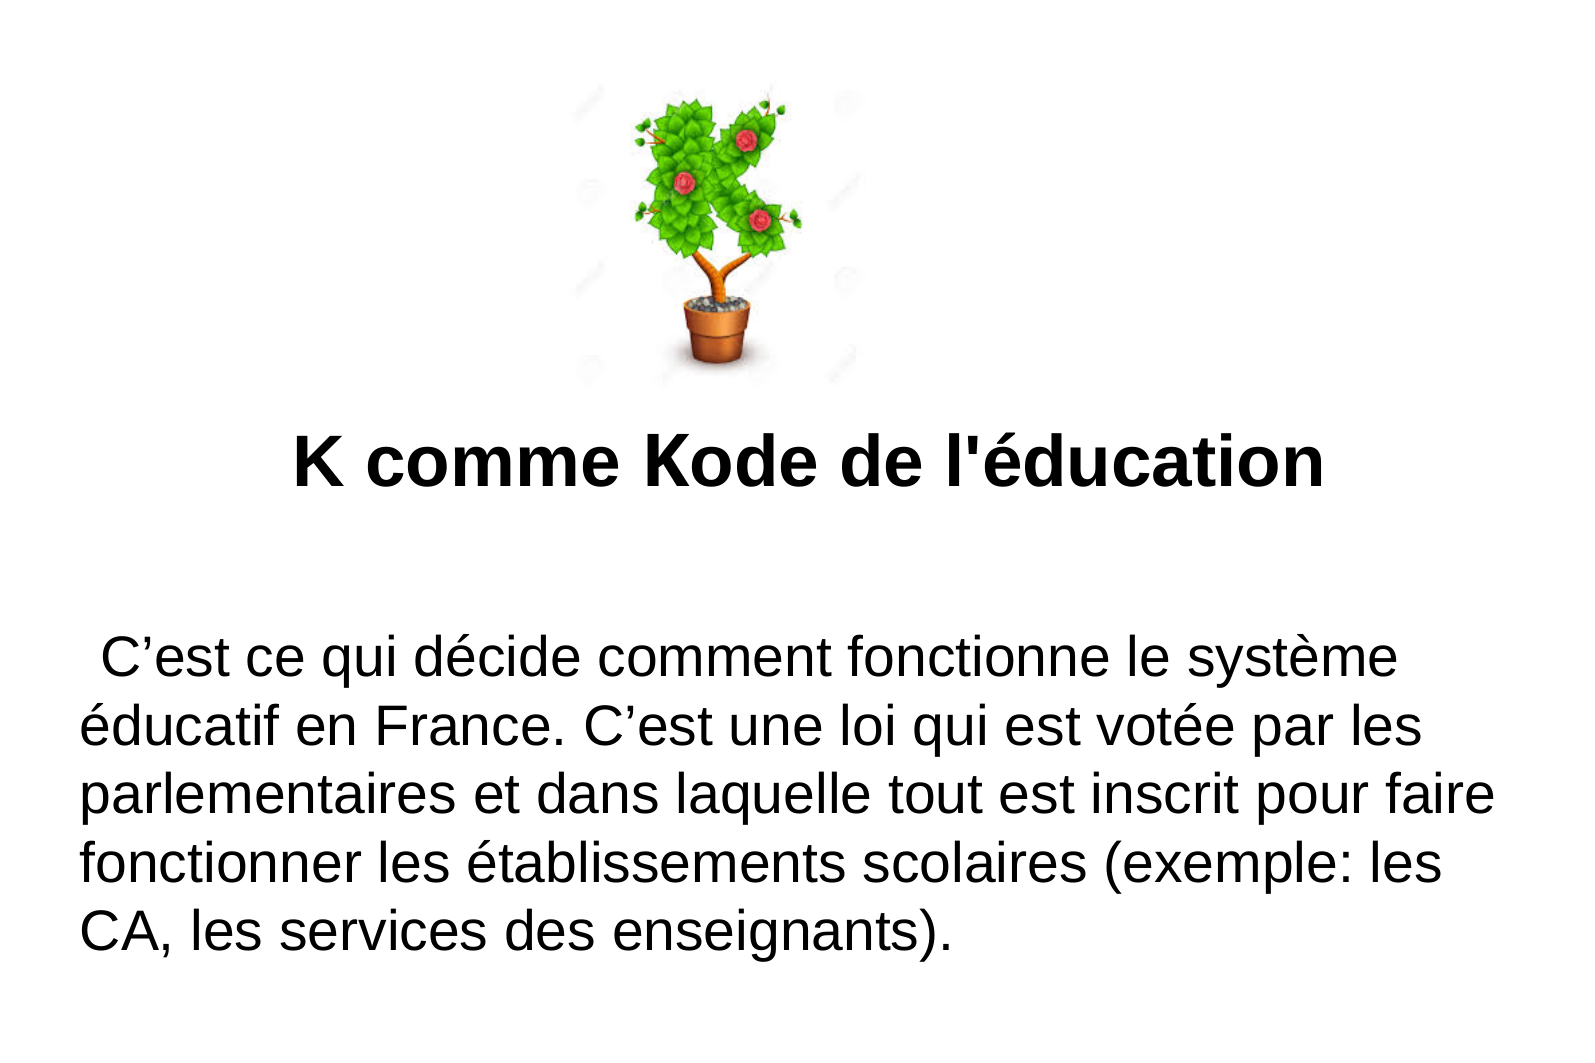

# K
K comme Kode de l'éducation
C’est ce qui décide comment fonctionne le système éducatif en France. C’est une loi qui est votée par les parlementaires et dans laquelle tout est inscrit pour faire fonctionner les établissements scolaires (exemple: les CA, les services des enseignants).